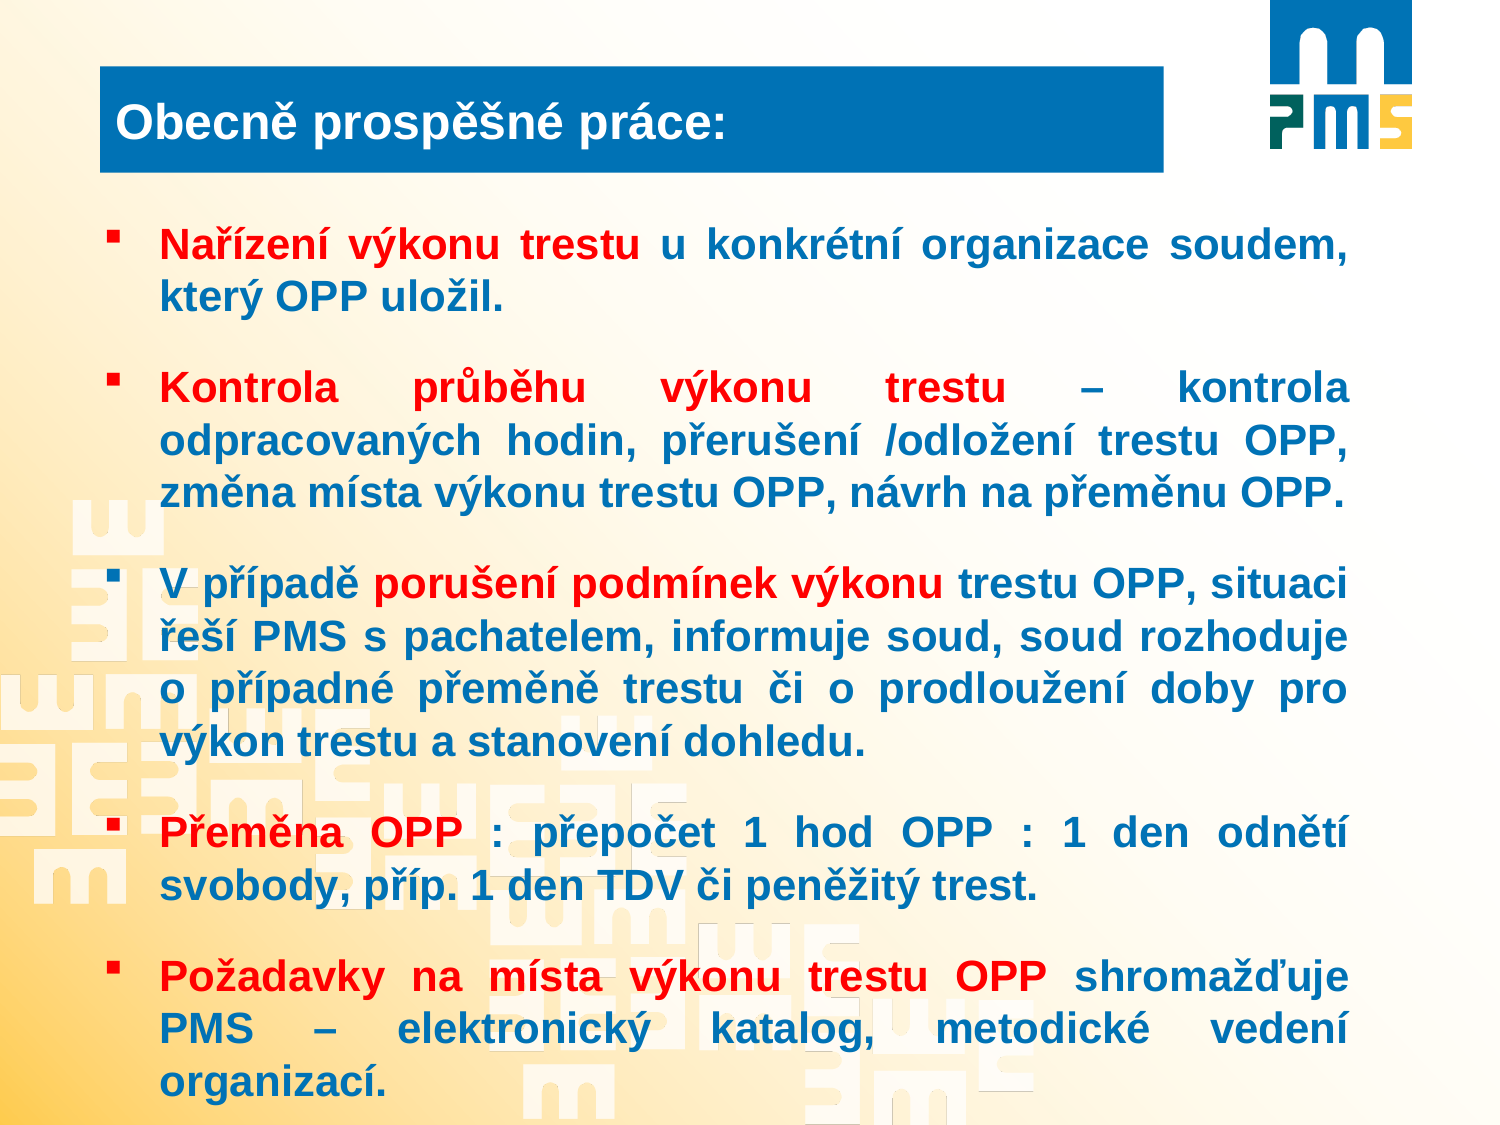

# Obecně prospěšné práce:
Nařízení výkonu trestu u konkrétní organizace soudem, který OPP uložil.
Kontrola průběhu výkonu trestu – kontrola odpracovaných hodin, přerušení /odložení trestu OPP, změna místa výkonu trestu OPP, návrh na přeměnu OPP.
V případě porušení podmínek výkonu trestu OPP, situaci řeší PMS s pachatelem, informuje soud, soud rozhoduje o případné přeměně trestu či o prodloužení doby pro výkon trestu a stanovení dohledu.
Přeměna OPP : přepočet 1 hod OPP : 1 den odnětí svobody, příp. 1 den TDV či peněžitý trest.
Požadavky na místa výkonu trestu OPP shromažďuje PMS – elektronický katalog, metodické vedení organizací.